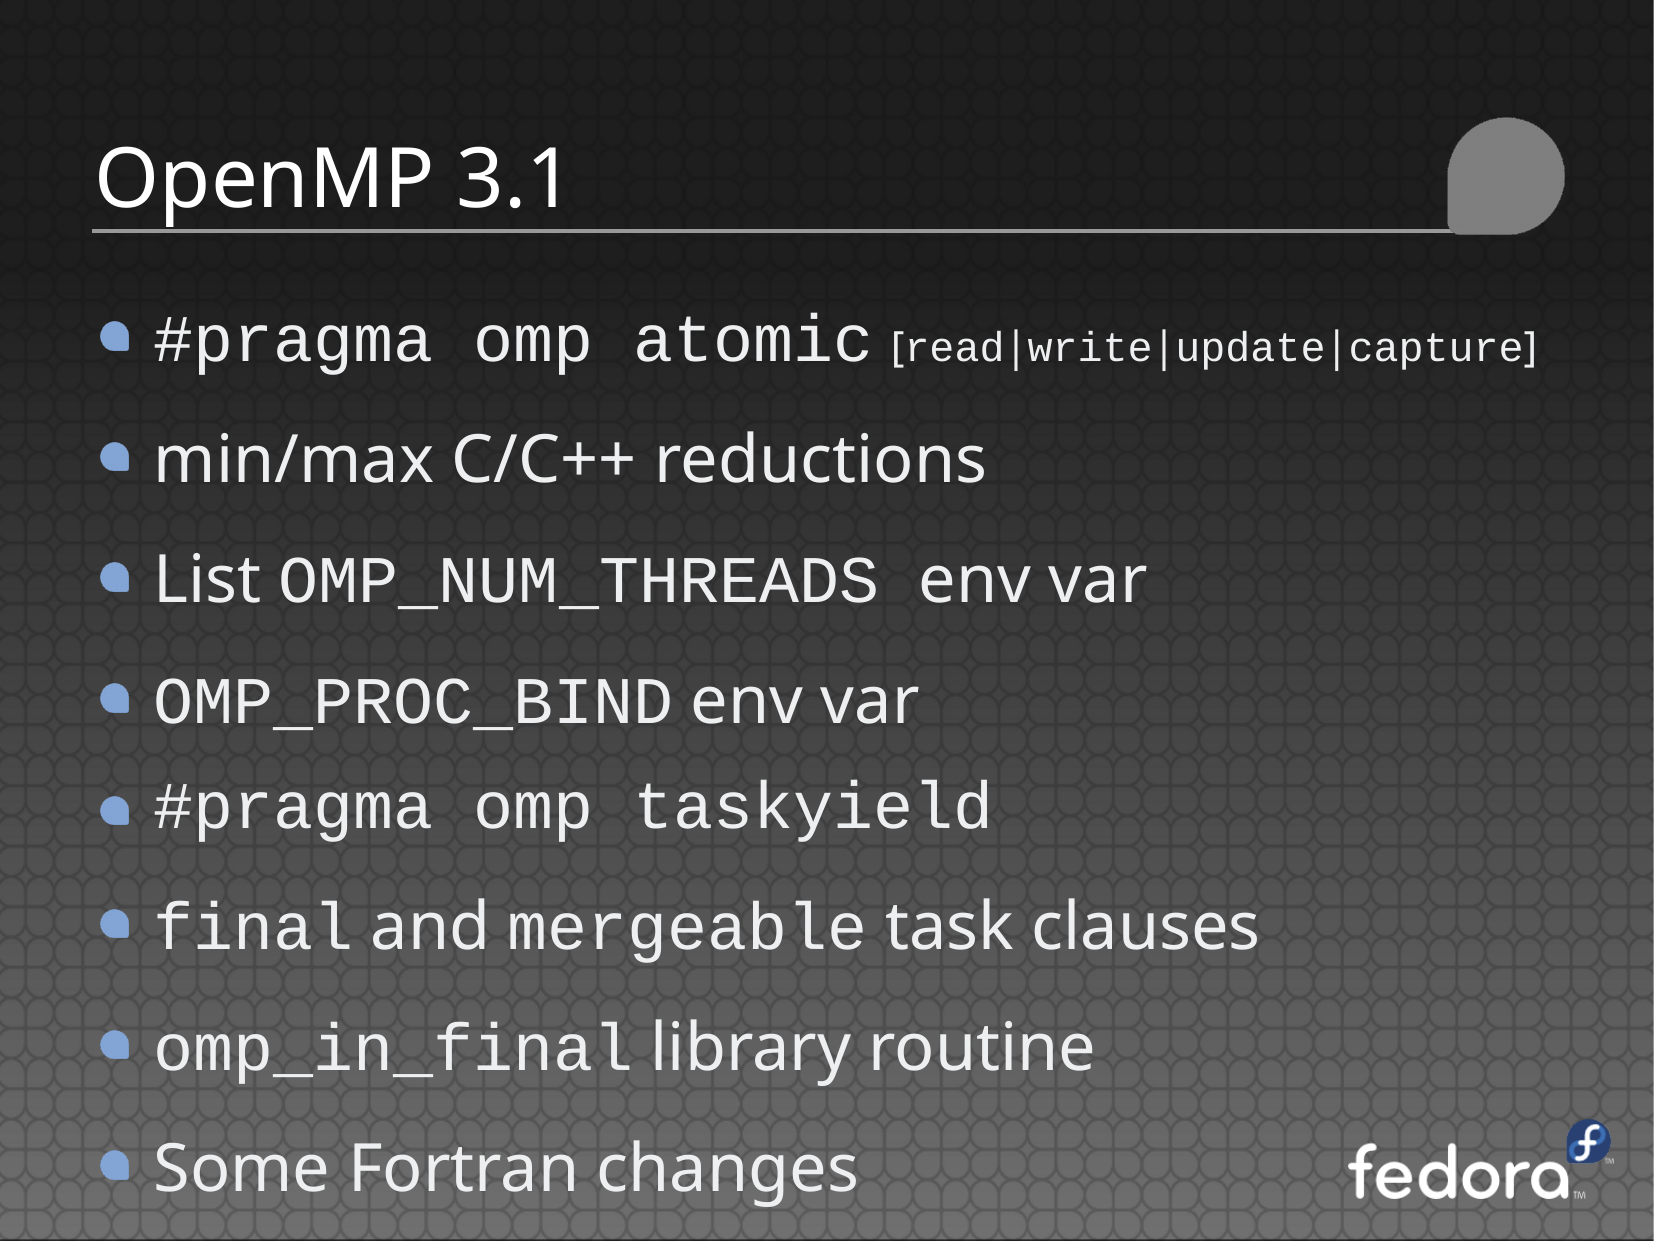

OpenMP 3.1
# #pragma omp atomic [read|write|update|capture]
min/max C/C++ reductions
List OMP_NUM_THREADS env var
OMP_PROC_BIND env var
#pragma omp taskyield
final and mergeable task clauses
omp_in_final library routine
Some Fortran changes